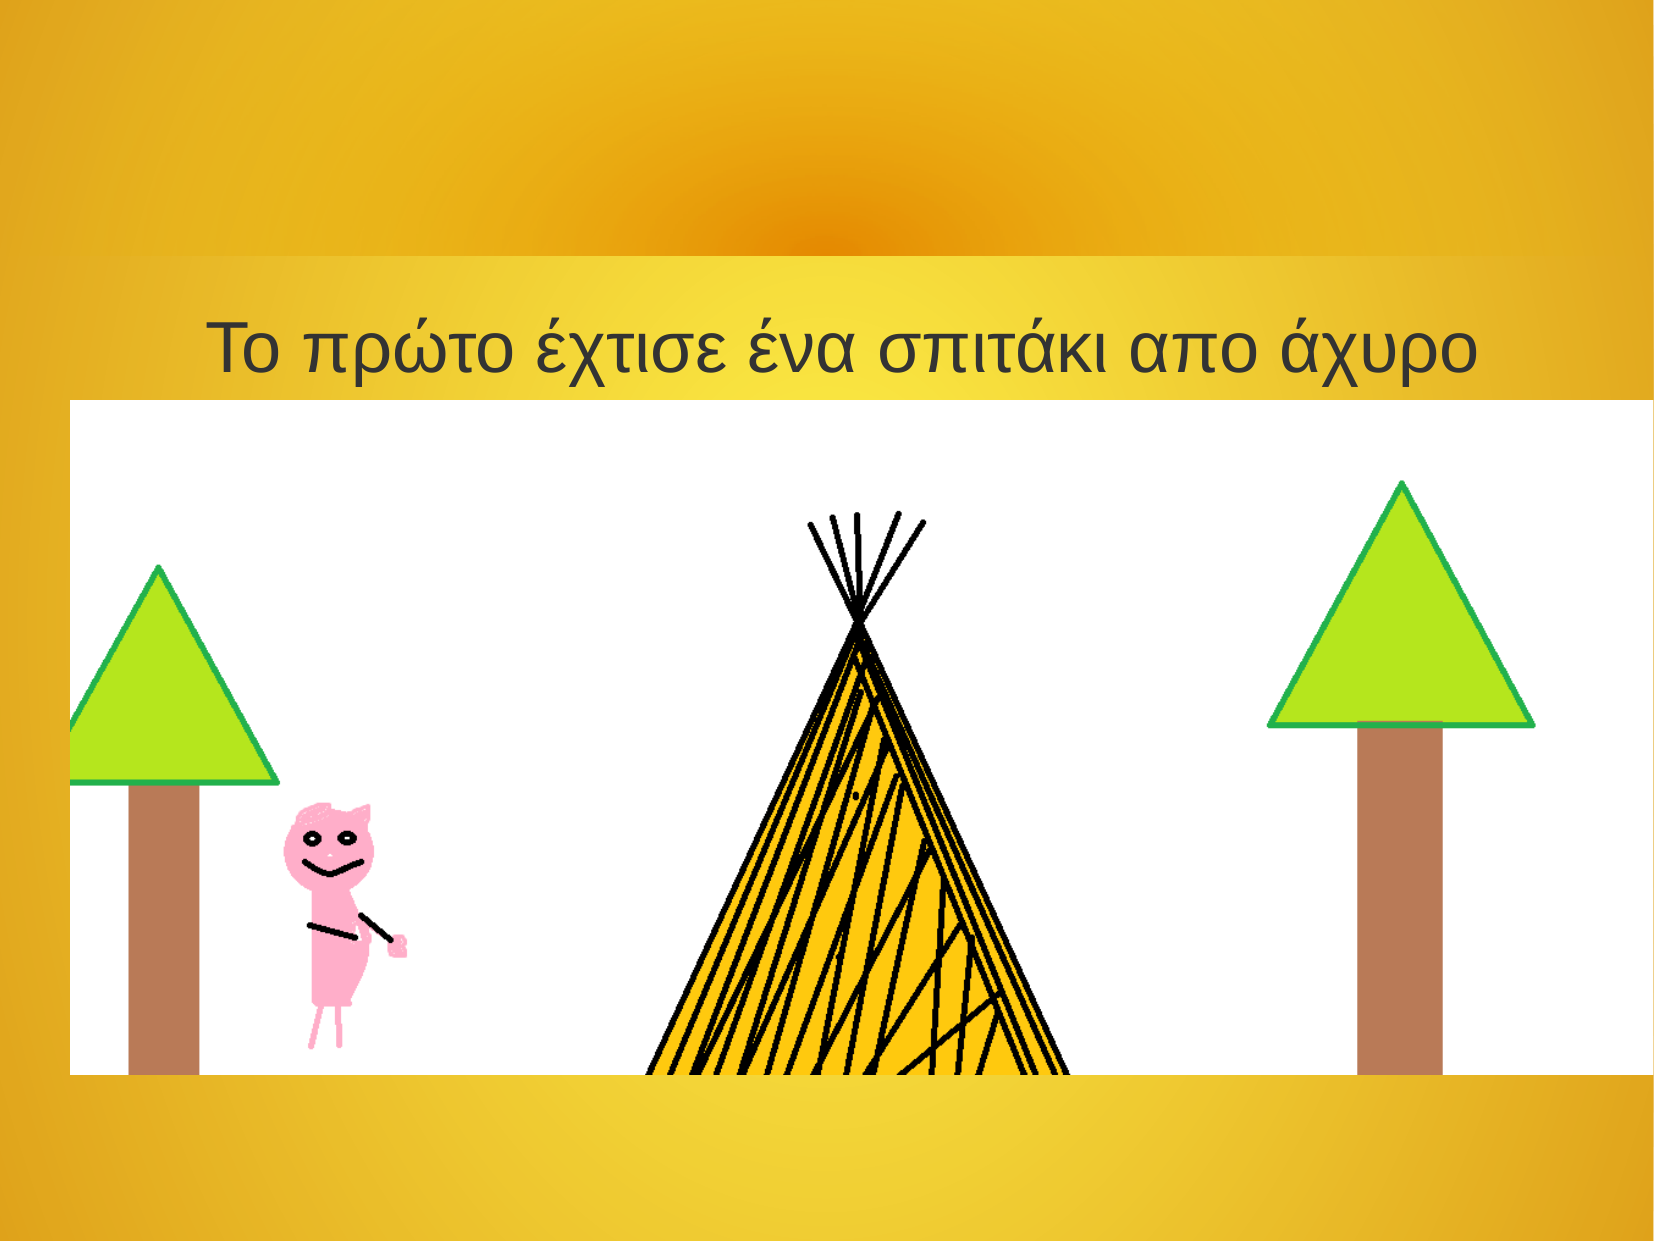

#
Το πρώτο έχτισε ένα σπιτάκι απο άχυρο